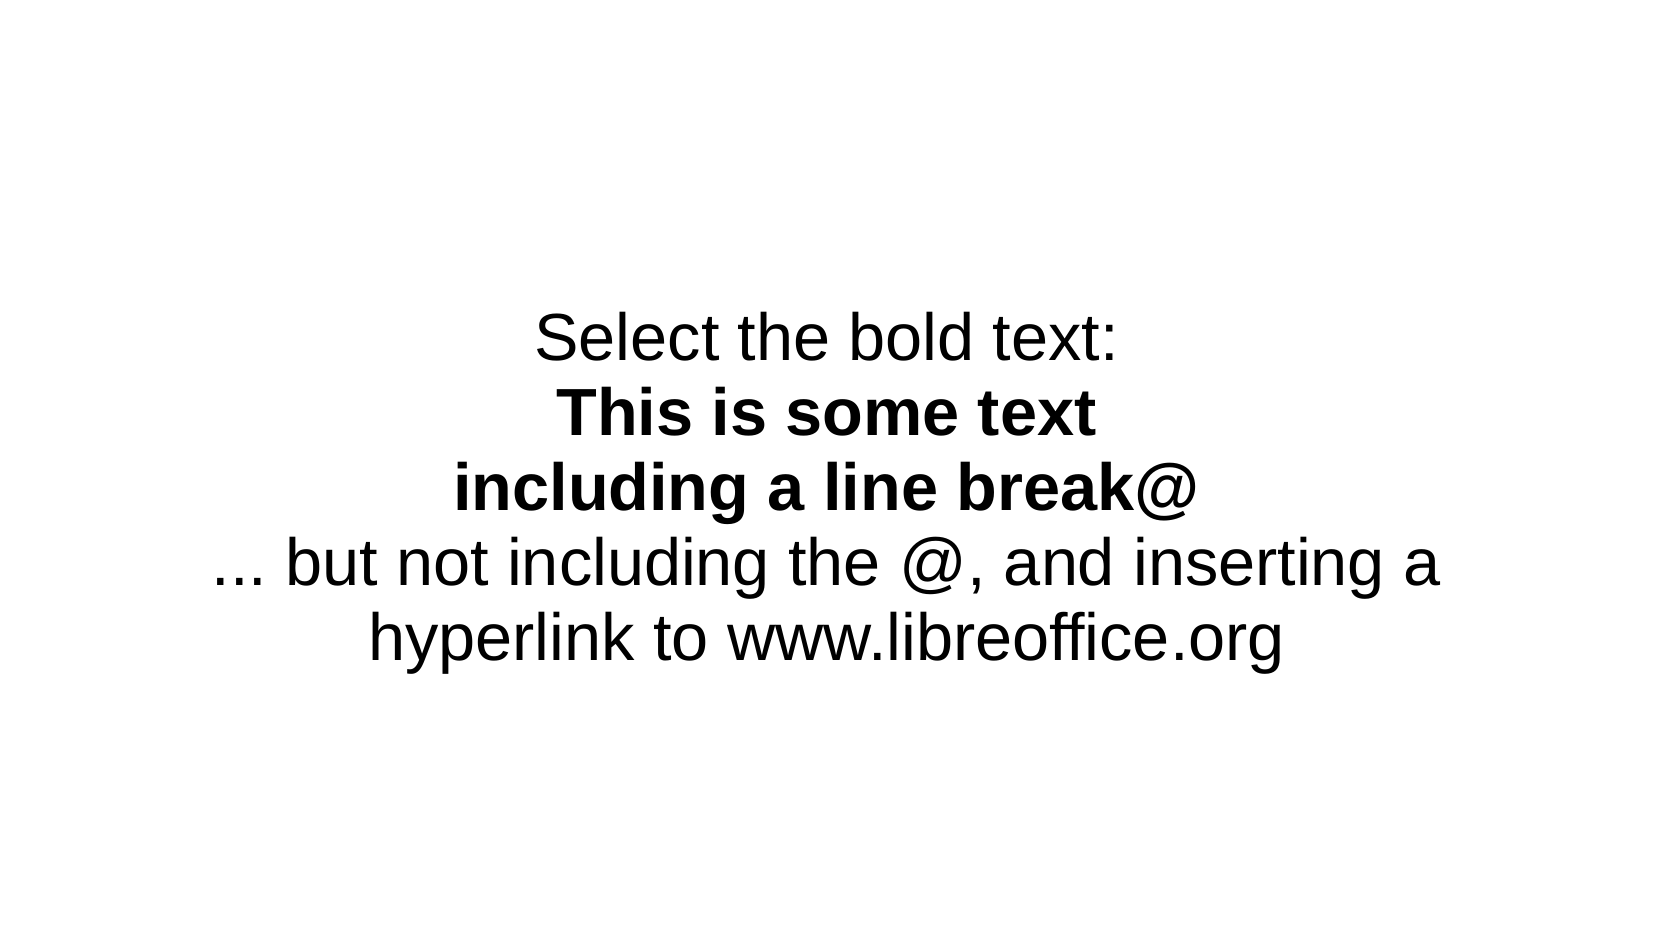

#
Select the bold text:
This is some text
including a line break@
... but not including the @, and inserting a hyperlink to www.libreoffice.org